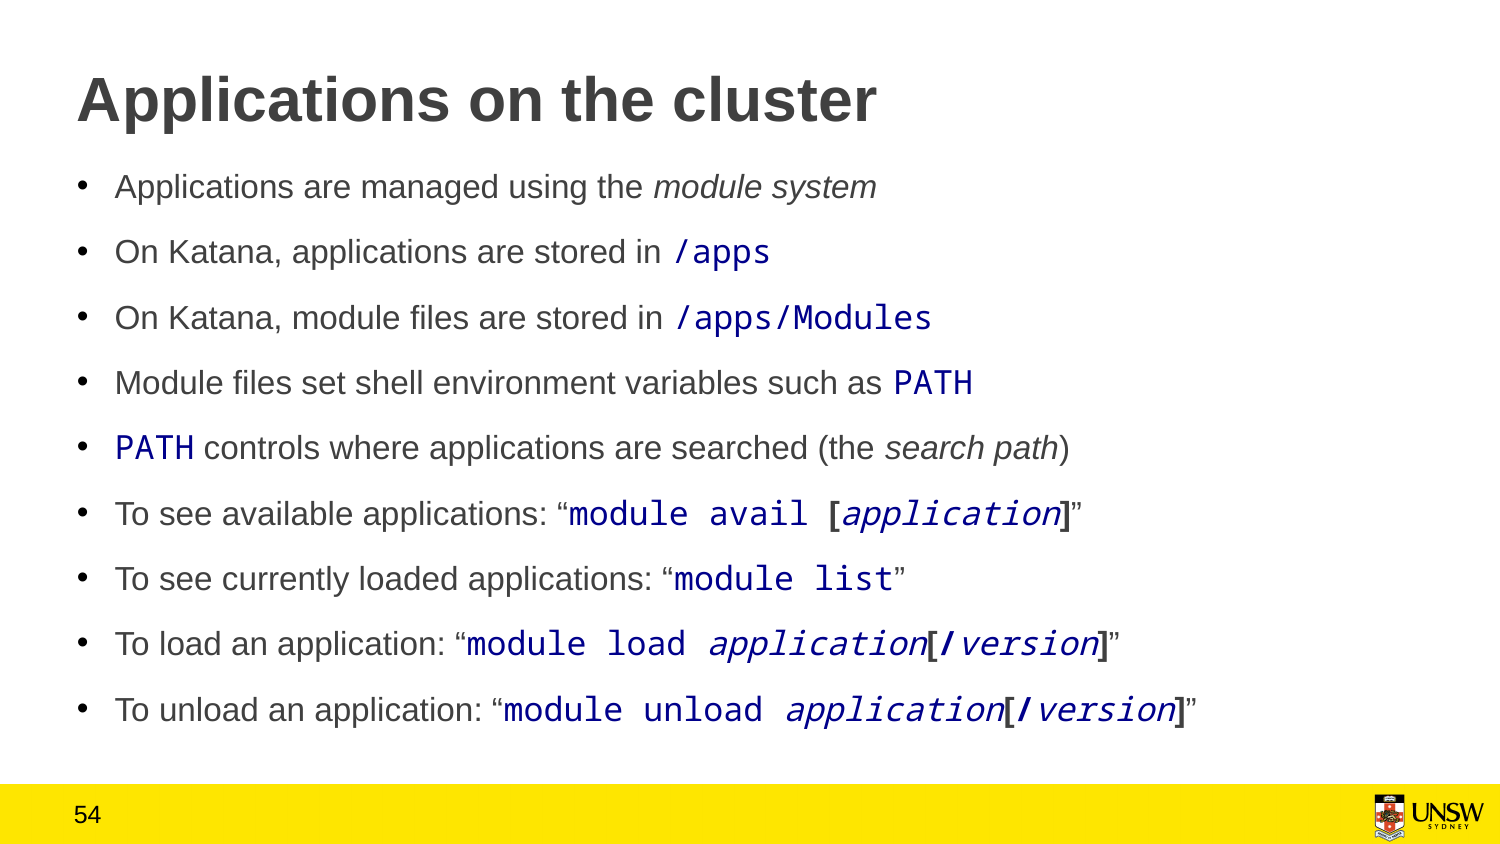

# Applications on the cluster
Applications are managed using the module system
On Katana, applications are stored in /apps
On Katana, module files are stored in /apps/Modules
Module files set shell environment variables such as PATH
PATH controls where applications are searched (the search path)
To see available applications: “module avail [application]”
To see currently loaded applications: “module list”
To load an application: “module load application[/version]”
To unload an application: “module unload application[/version]”